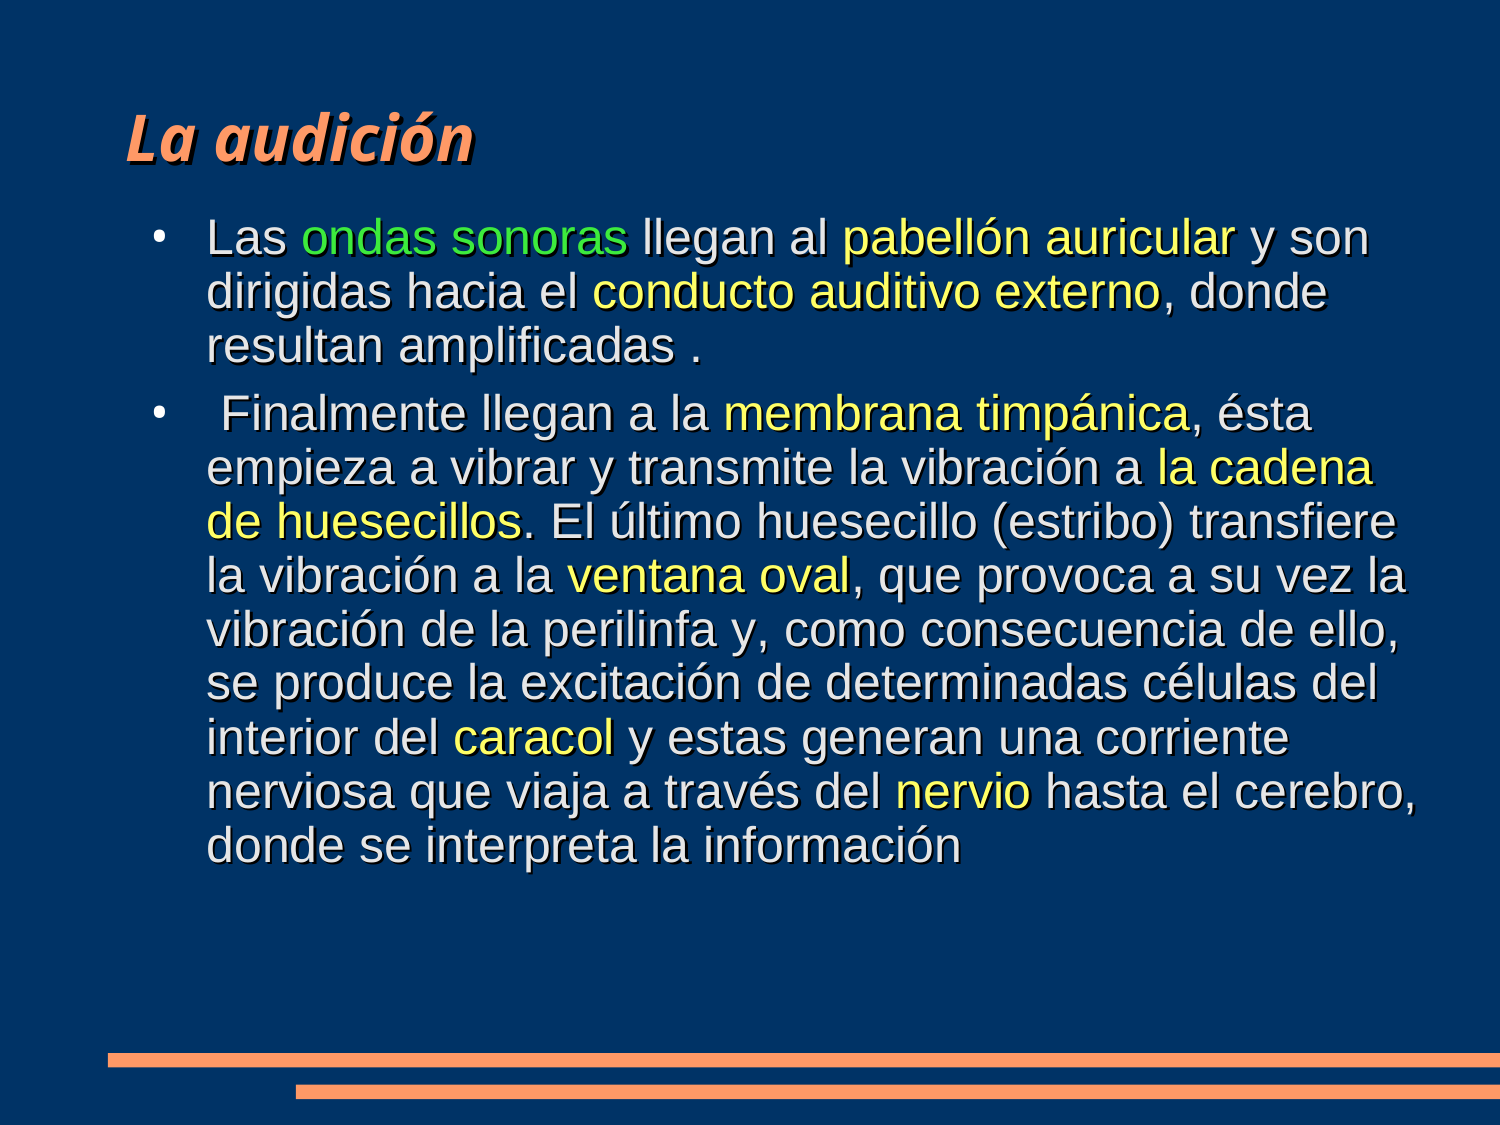

# La audición
Las ondas sonoras llegan al pabellón auricular y son dirigidas hacia el conducto auditivo externo, donde resultan amplificadas .
 Finalmente llegan a la membrana timpánica, ésta empieza a vibrar y transmite la vibración a la cadena de huesecillos. El último huesecillo (estribo) transfiere la vibración a la ventana oval, que provoca a su vez la vibración de la perilinfa y, como consecuencia de ello, se produce la excitación de determinadas células del interior del caracol y estas generan una corriente nerviosa que viaja a través del nervio hasta el cerebro, donde se interpreta la información